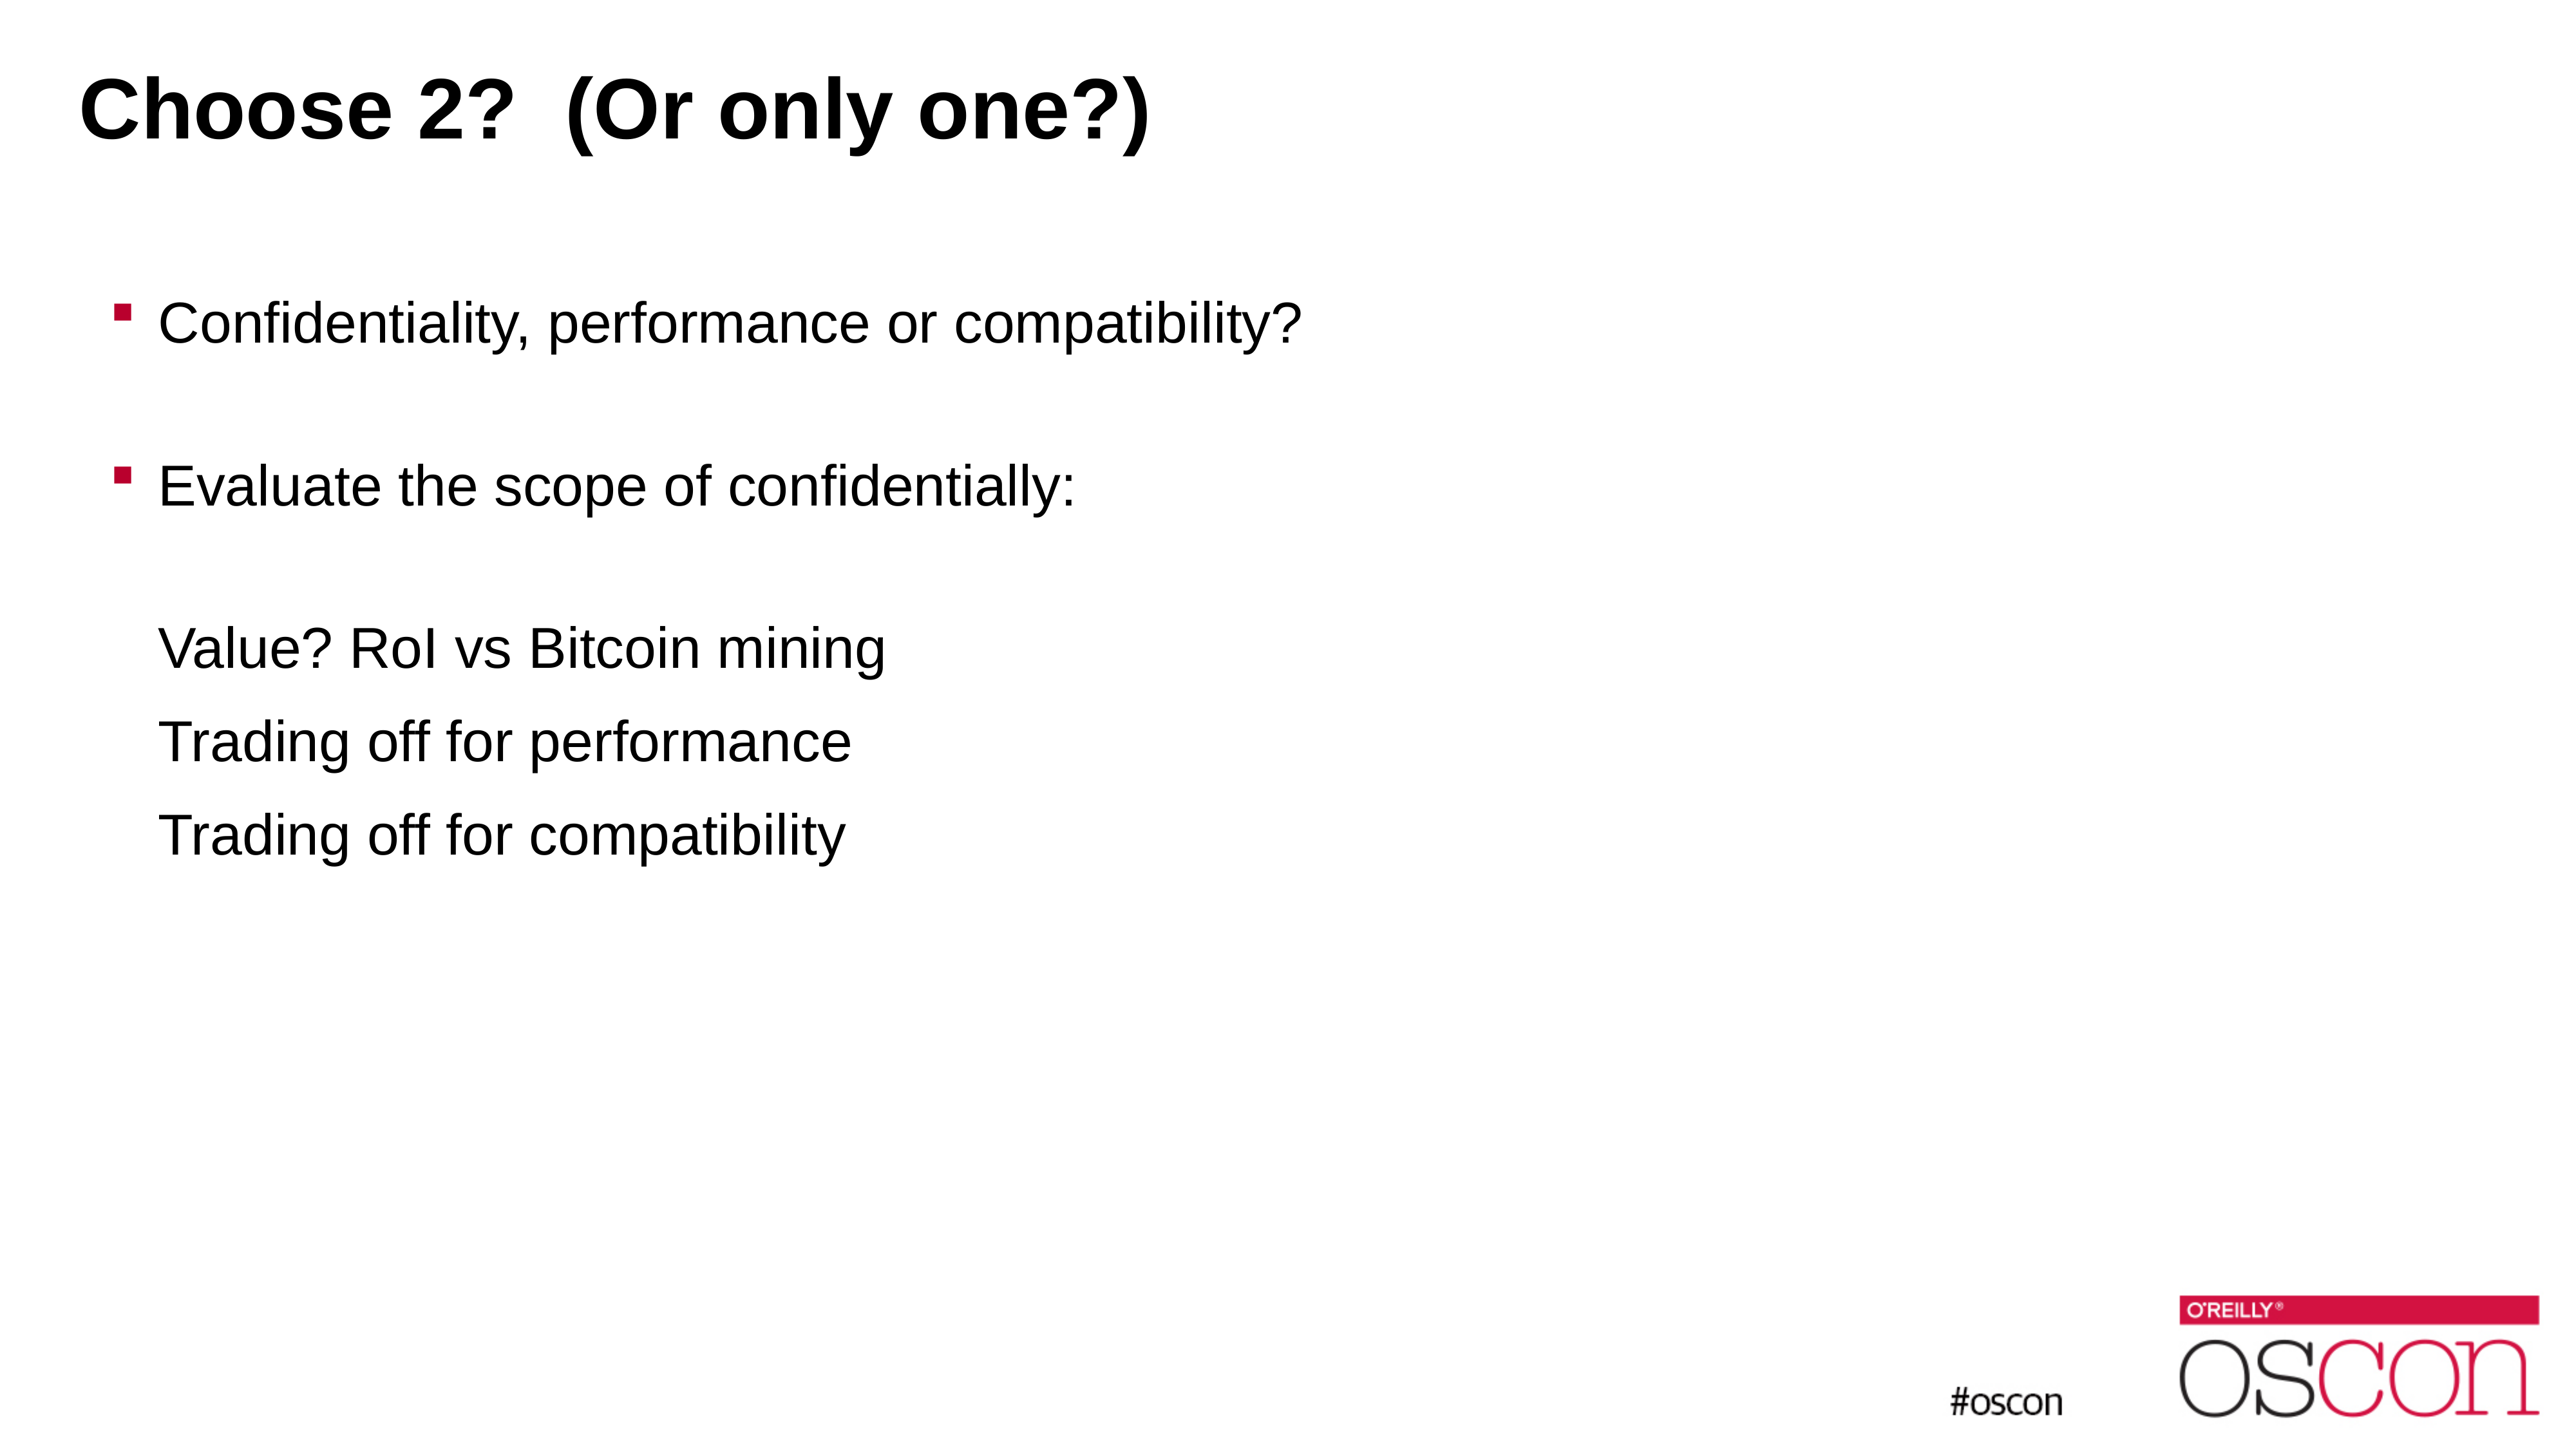

# Choose 2? (Or only one?)
Confidentiality, performance or compatibility?
Evaluate the scope of confidentially:
Value? RoI vs Bitcoin mining
Trading off for performance
Trading off for compatibility